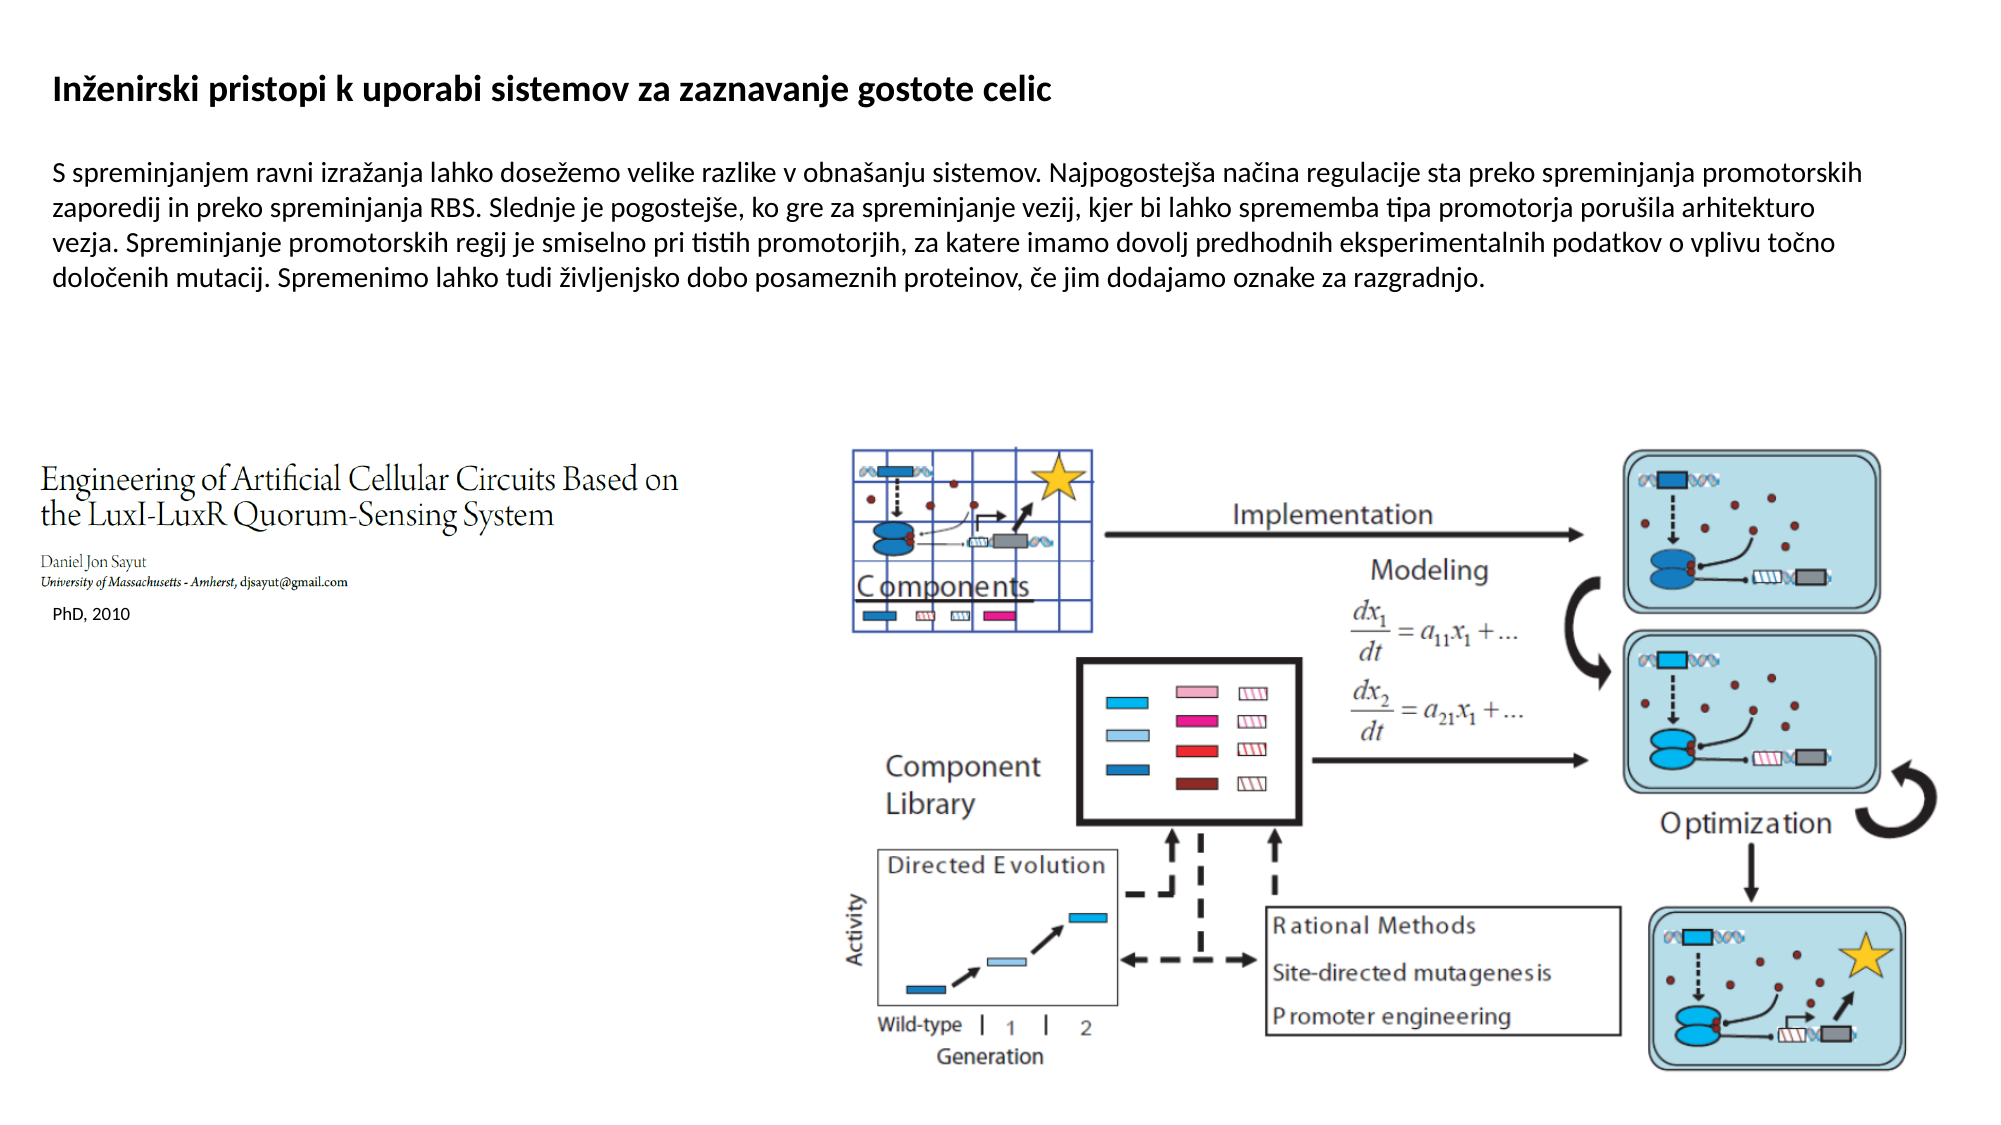

Inženirski pristopi k uporabi sistemov za zaznavanje gostote celic
S spreminjanjem ravni izražanja lahko dosežemo velike razlike v obnašanju sistemov. Najpogostejša načina regulacije sta preko spreminjanja promotorskih zaporedij in preko spreminjanja RBS. Slednje je pogostejše, ko gre za spreminjanje vezij, kjer bi lahko sprememba tipa promotorja porušila arhitekturo vezja. Spreminjanje promotorskih regij je smiselno pri tistih promotorjih, za katere imamo dovolj predhodnih eksperimentalnih podatkov o vplivu točno določenih mutacij. Spremenimo lahko tudi življenjsko dobo posameznih proteinov, če jim dodajamo oznake za razgradnjo.
PhD, 2010